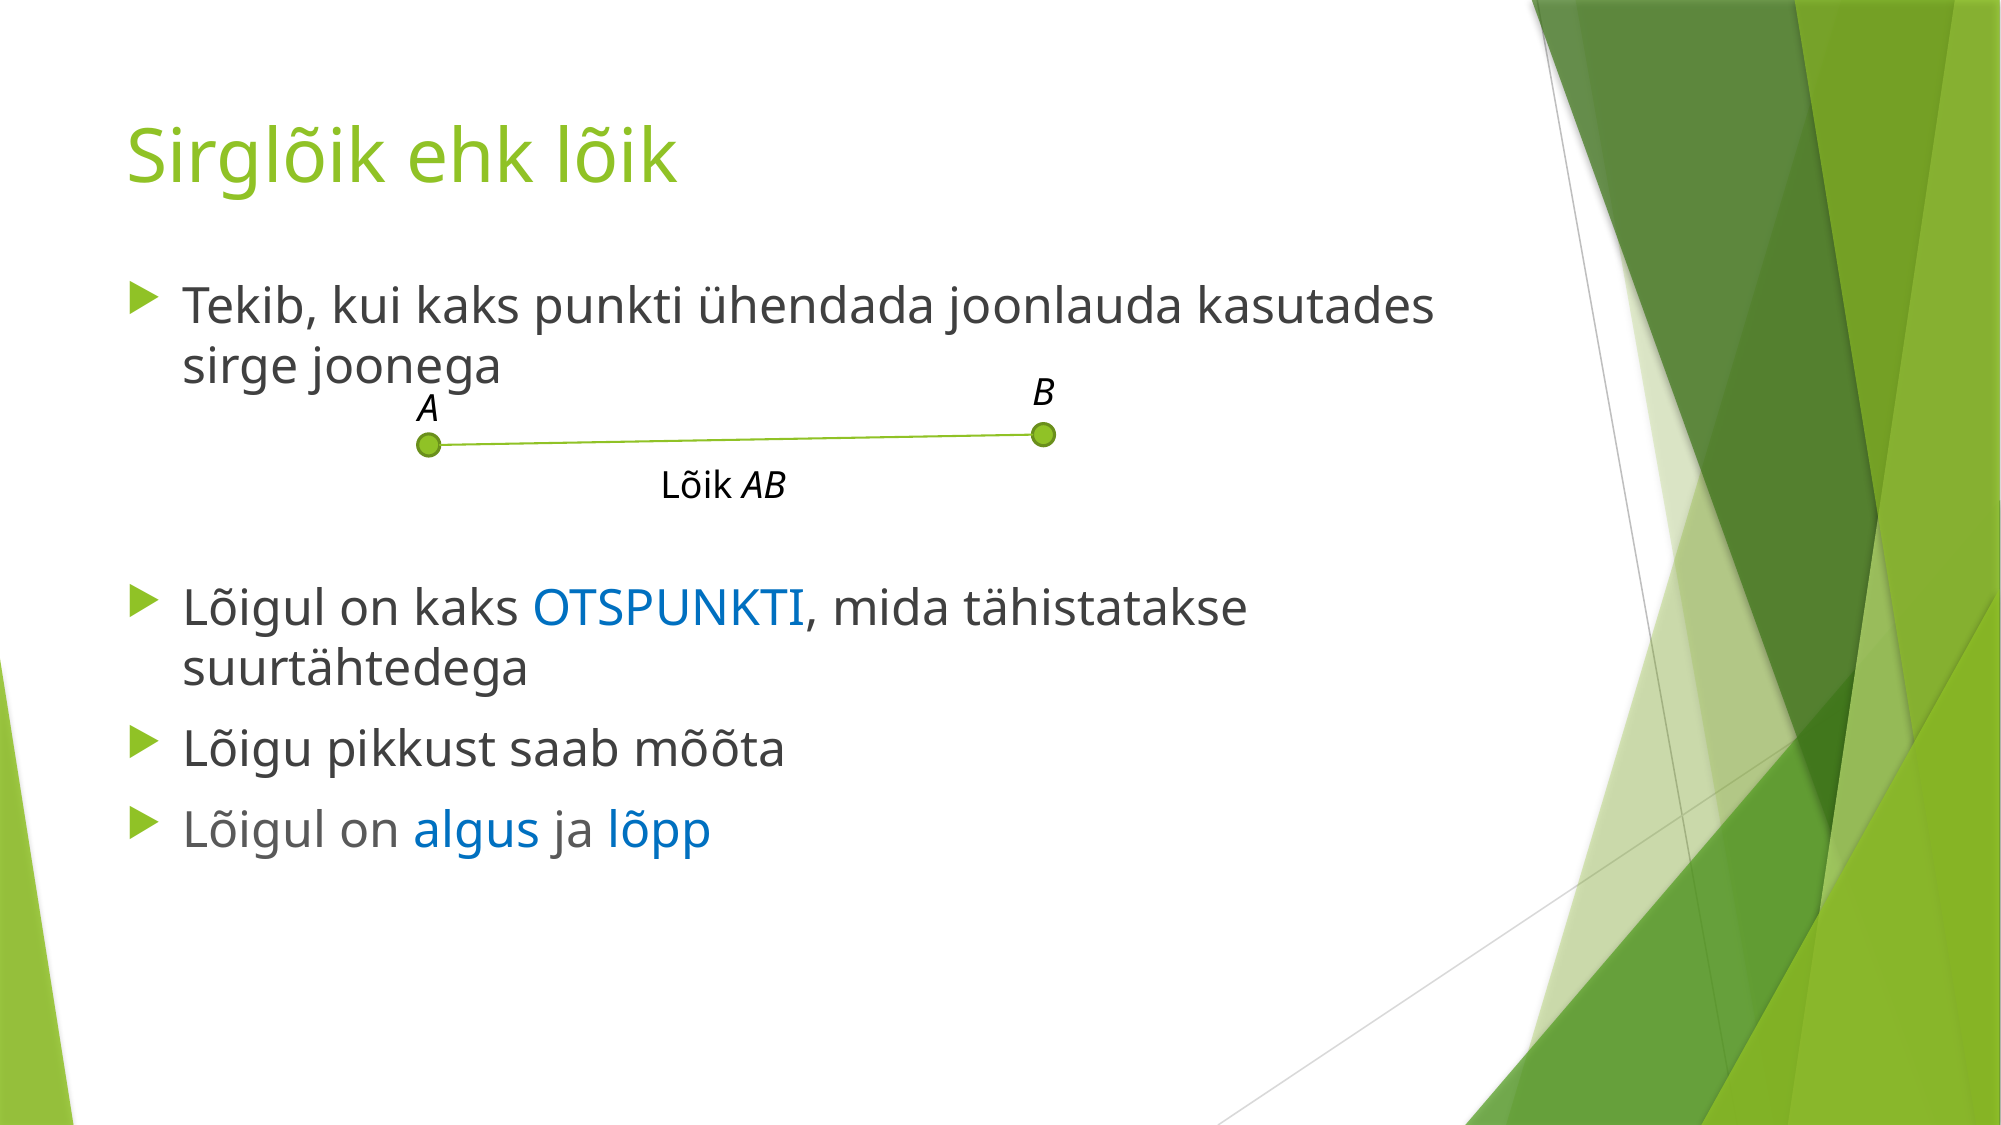

# Sirglõik ehk lõik
Tekib, kui kaks punkti ühendada joonlauda kasutades sirge joonega
Lõigul on kaks OTSPUNKTI, mida tähistatakse suurtähtedega
Lõigu pikkust saab mõõta
Lõigul on algus ja lõpp
B
A
Lõik AB